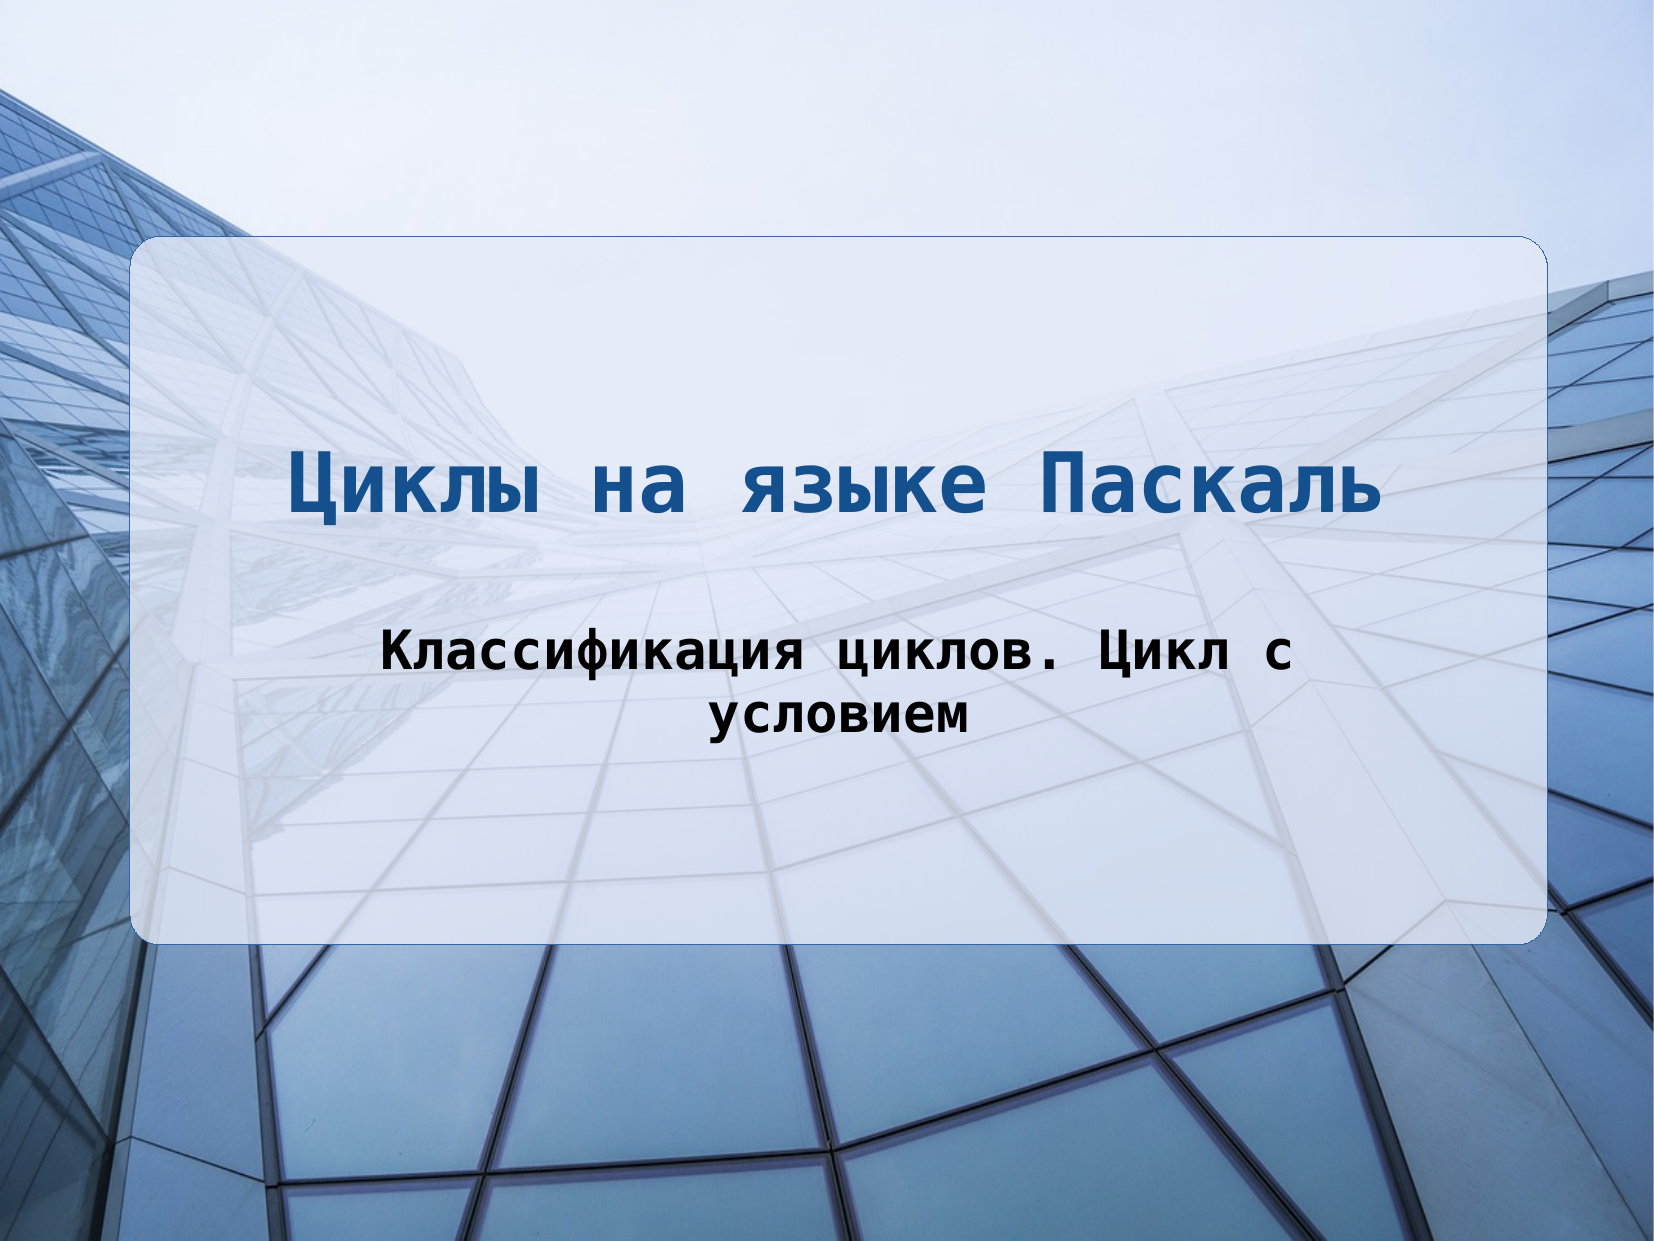

Циклы на языке Паскаль
Классификация циклов. Цикл с условием